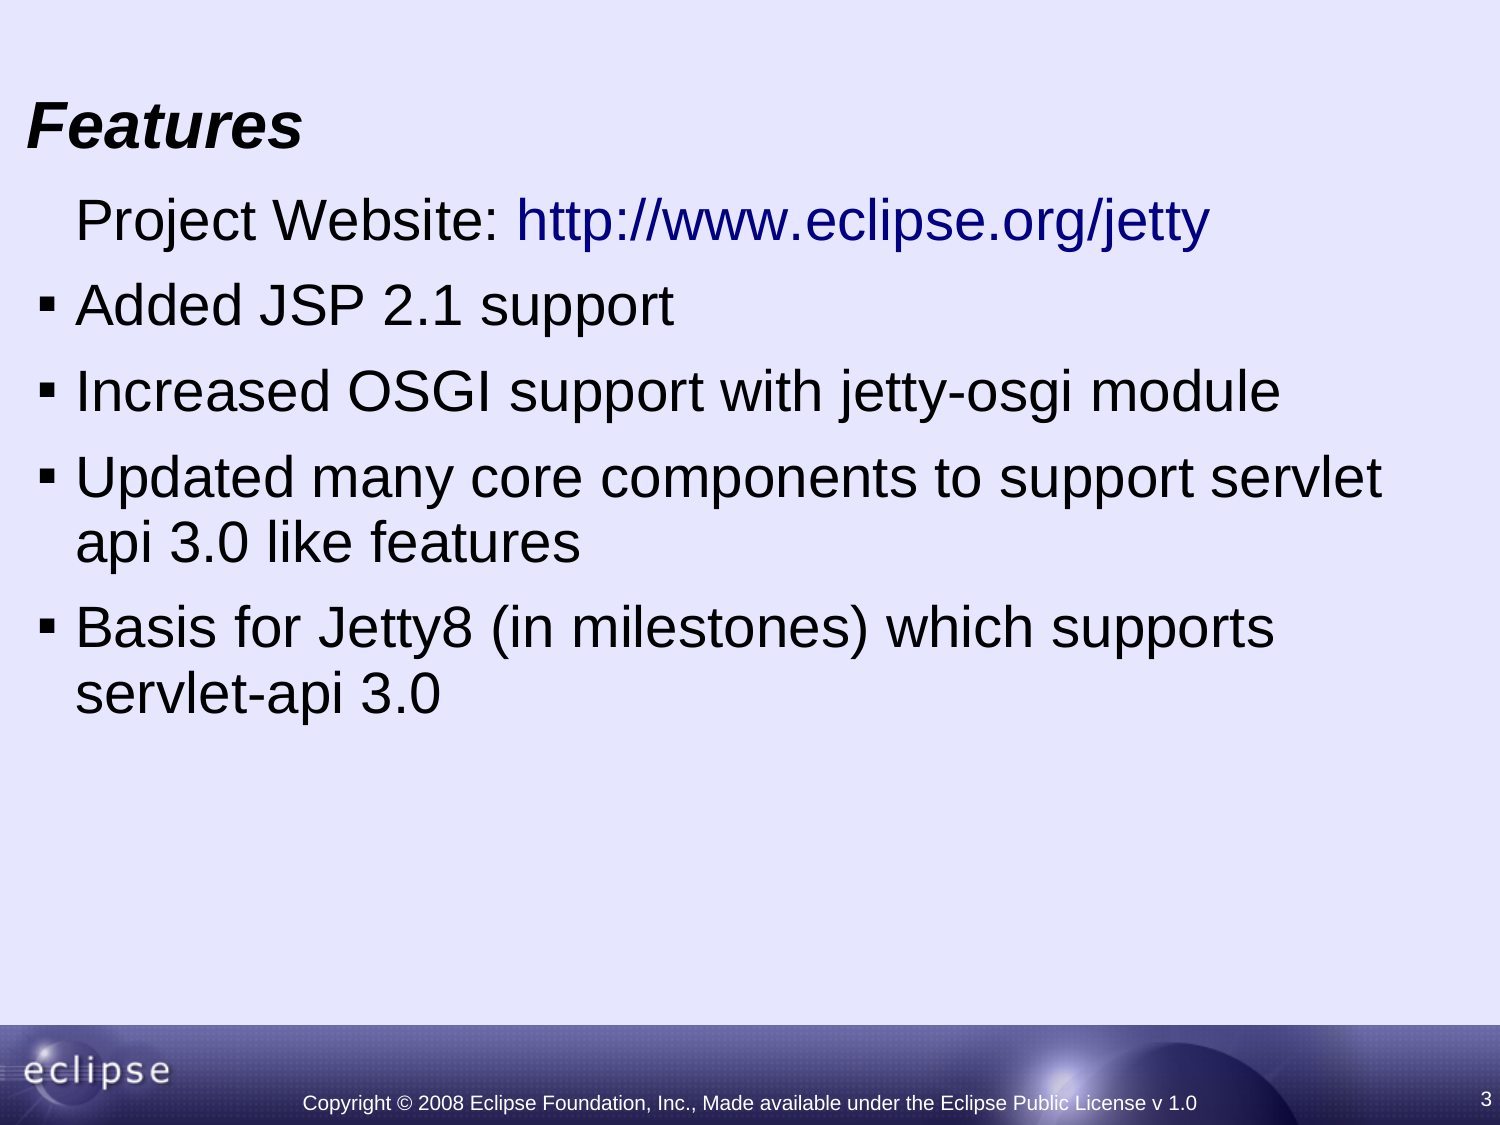

# Features
Project Website: http://www.eclipse.org/jetty
Added JSP 2.1 support
Increased OSGI support with jetty-osgi module
Updated many core components to support servlet api 3.0 like features
Basis for Jetty8 (in milestones) which supports servlet-api 3.0
3